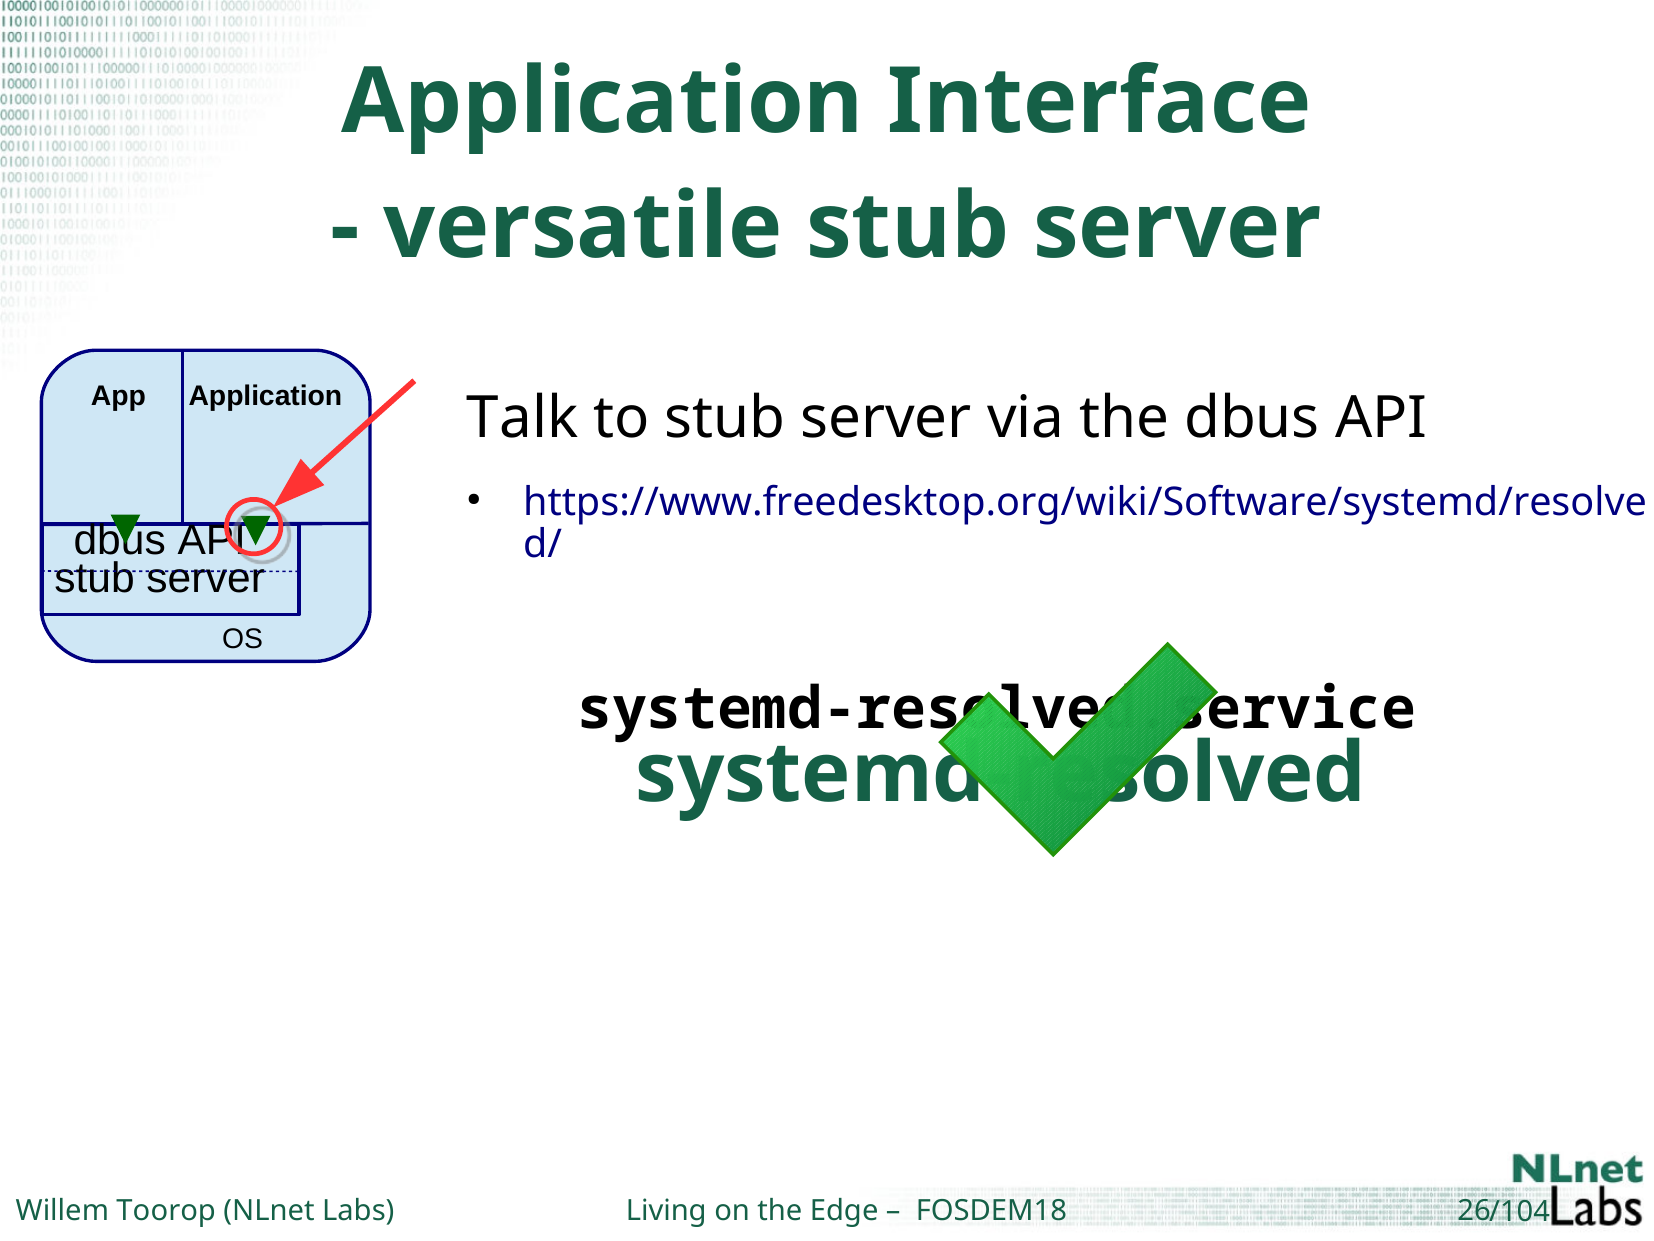

Application Interface
- versatile stub server
# Talk to stub server via the dbus API
https://www.freedesktop.org/wiki/Software/systemd/resolved/
App
Application
dbus API
stub server
OS
systemd-resolved.service
systemd-resolved